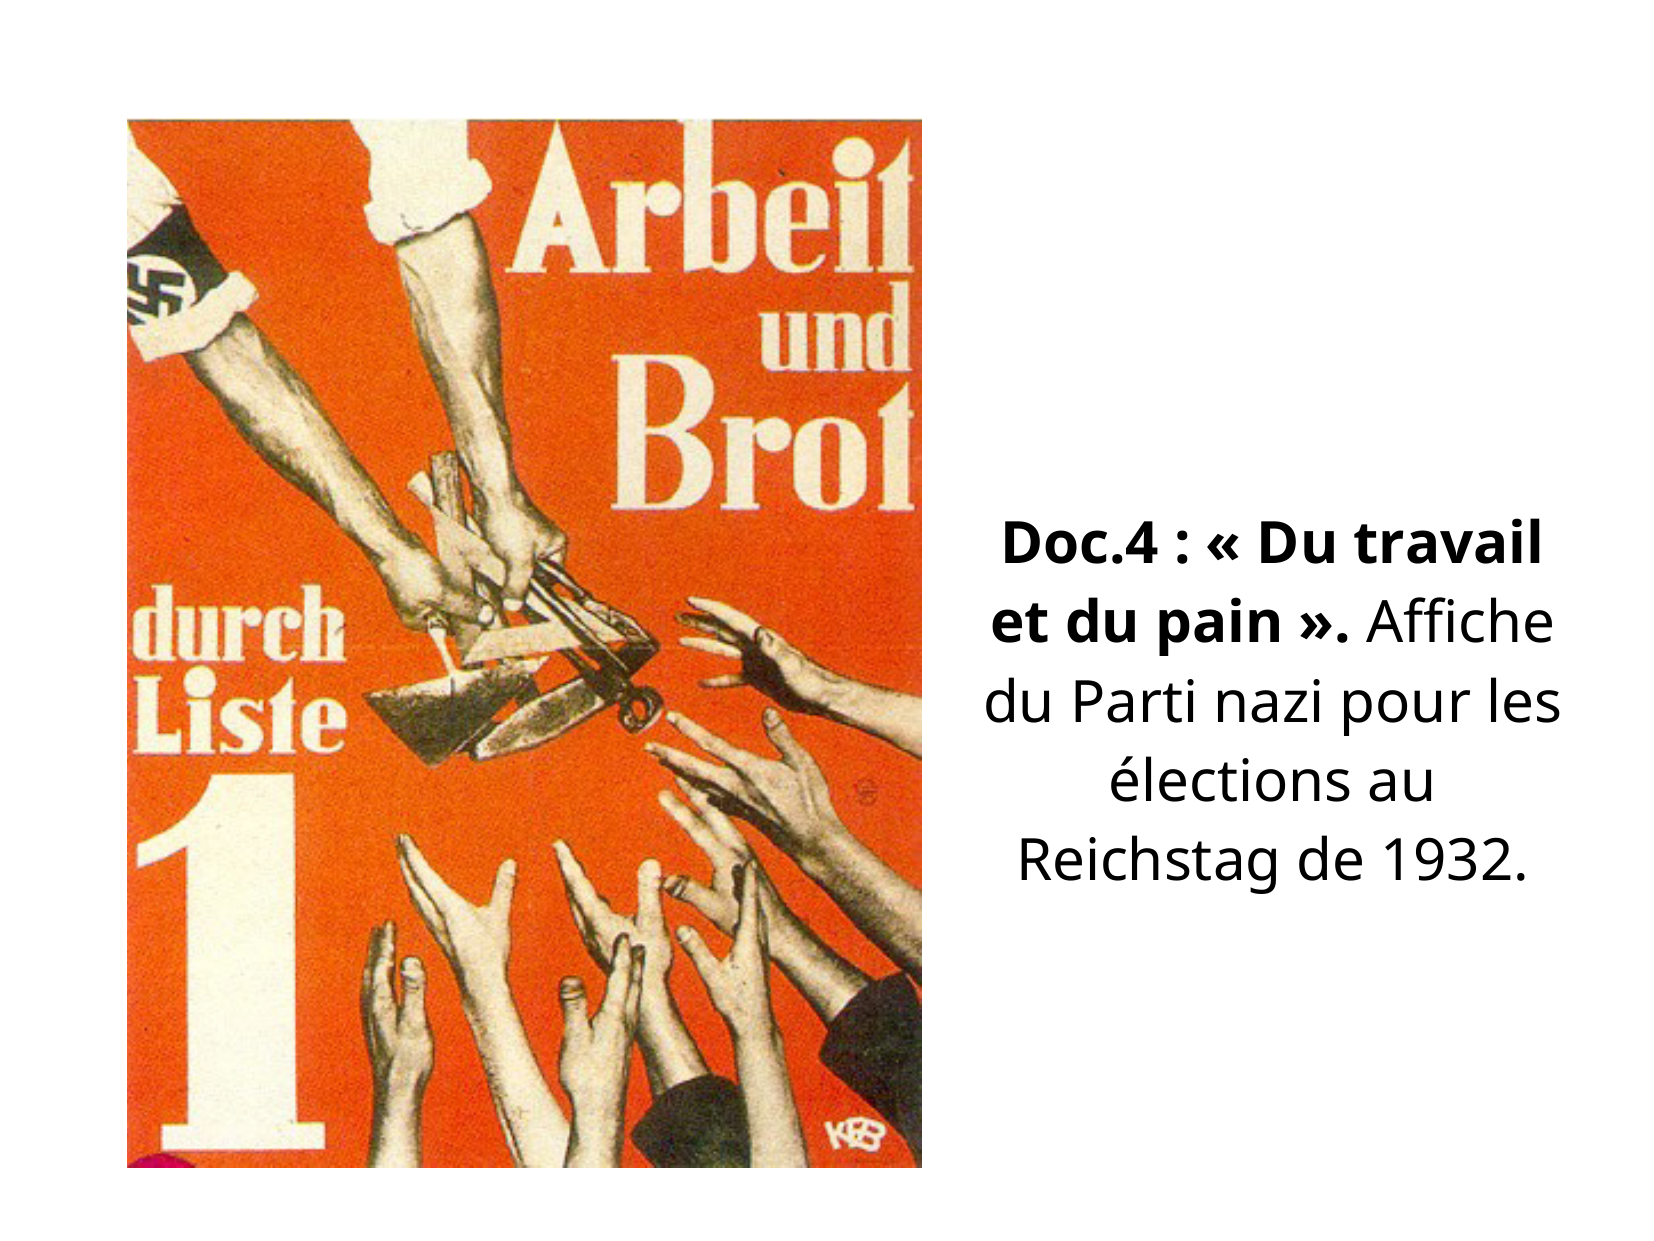

Doc.4 : « Du travail et du pain ». Affiche
du Parti nazi pour les élections au
Reichstag de 1932.